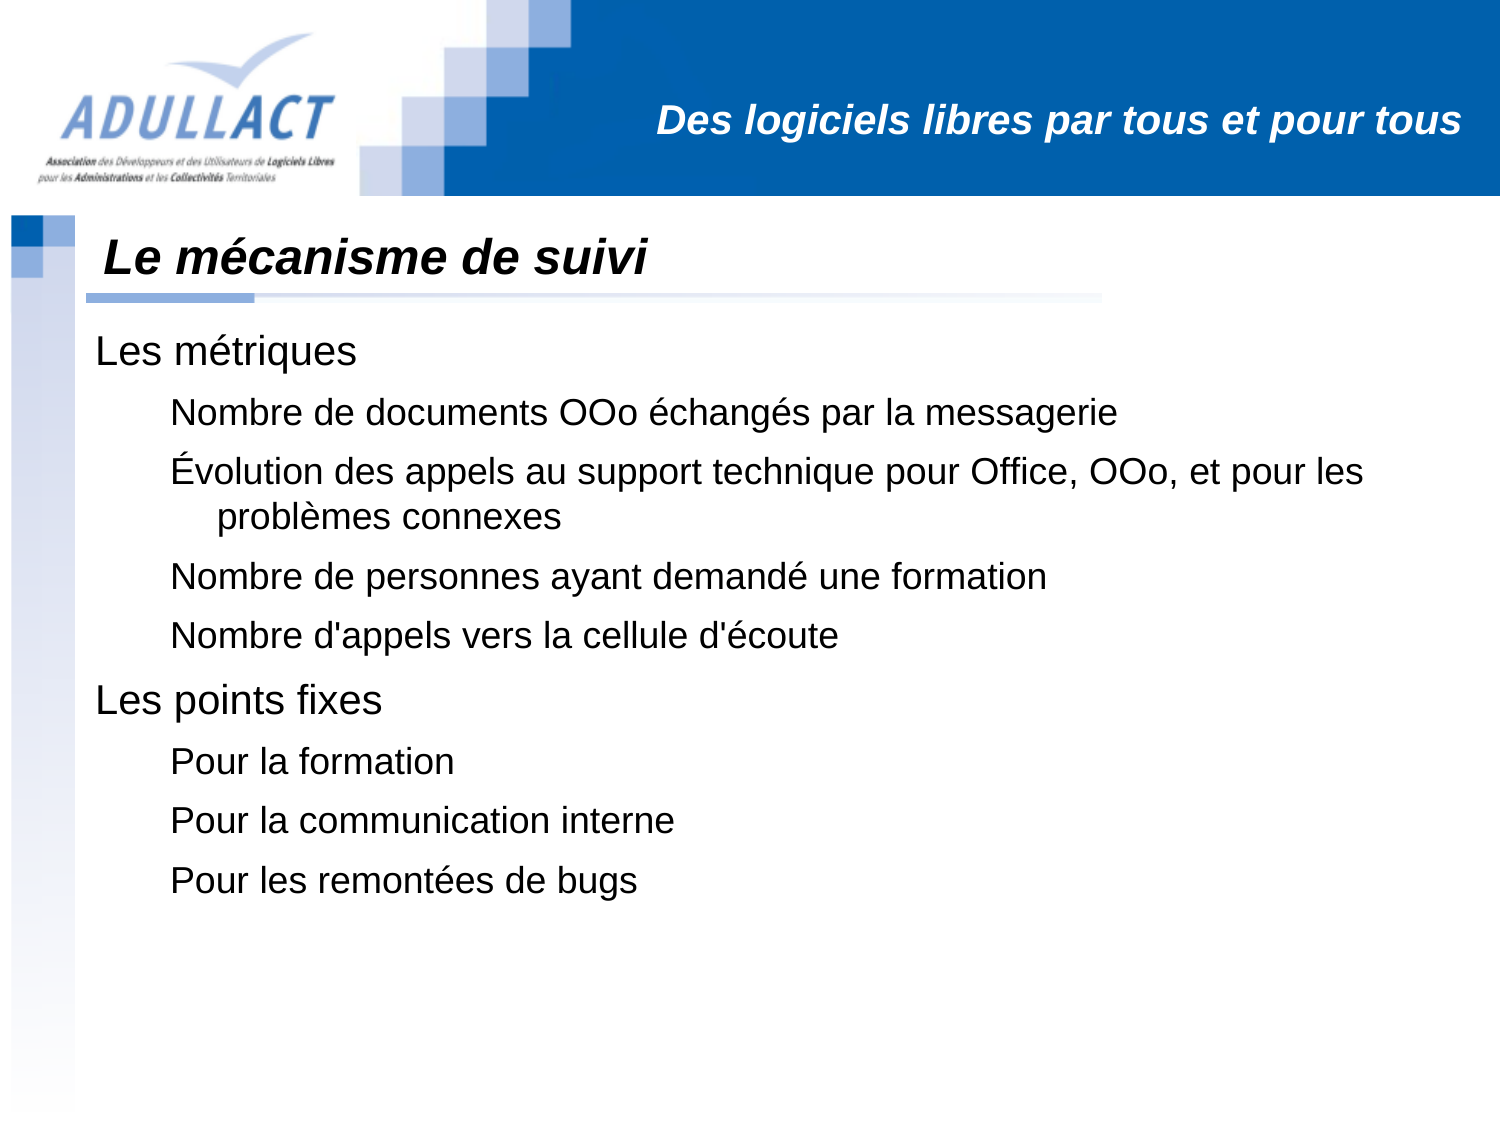

Le mécanisme de suivi
# Les métriques
Nombre de documents OOo échangés par la messagerie
Évolution des appels au support technique pour Office, OOo, et pour les problèmes connexes
Nombre de personnes ayant demandé une formation
Nombre d'appels vers la cellule d'écoute
Les points fixes
Pour la formation
Pour la communication interne
Pour les remontées de bugs